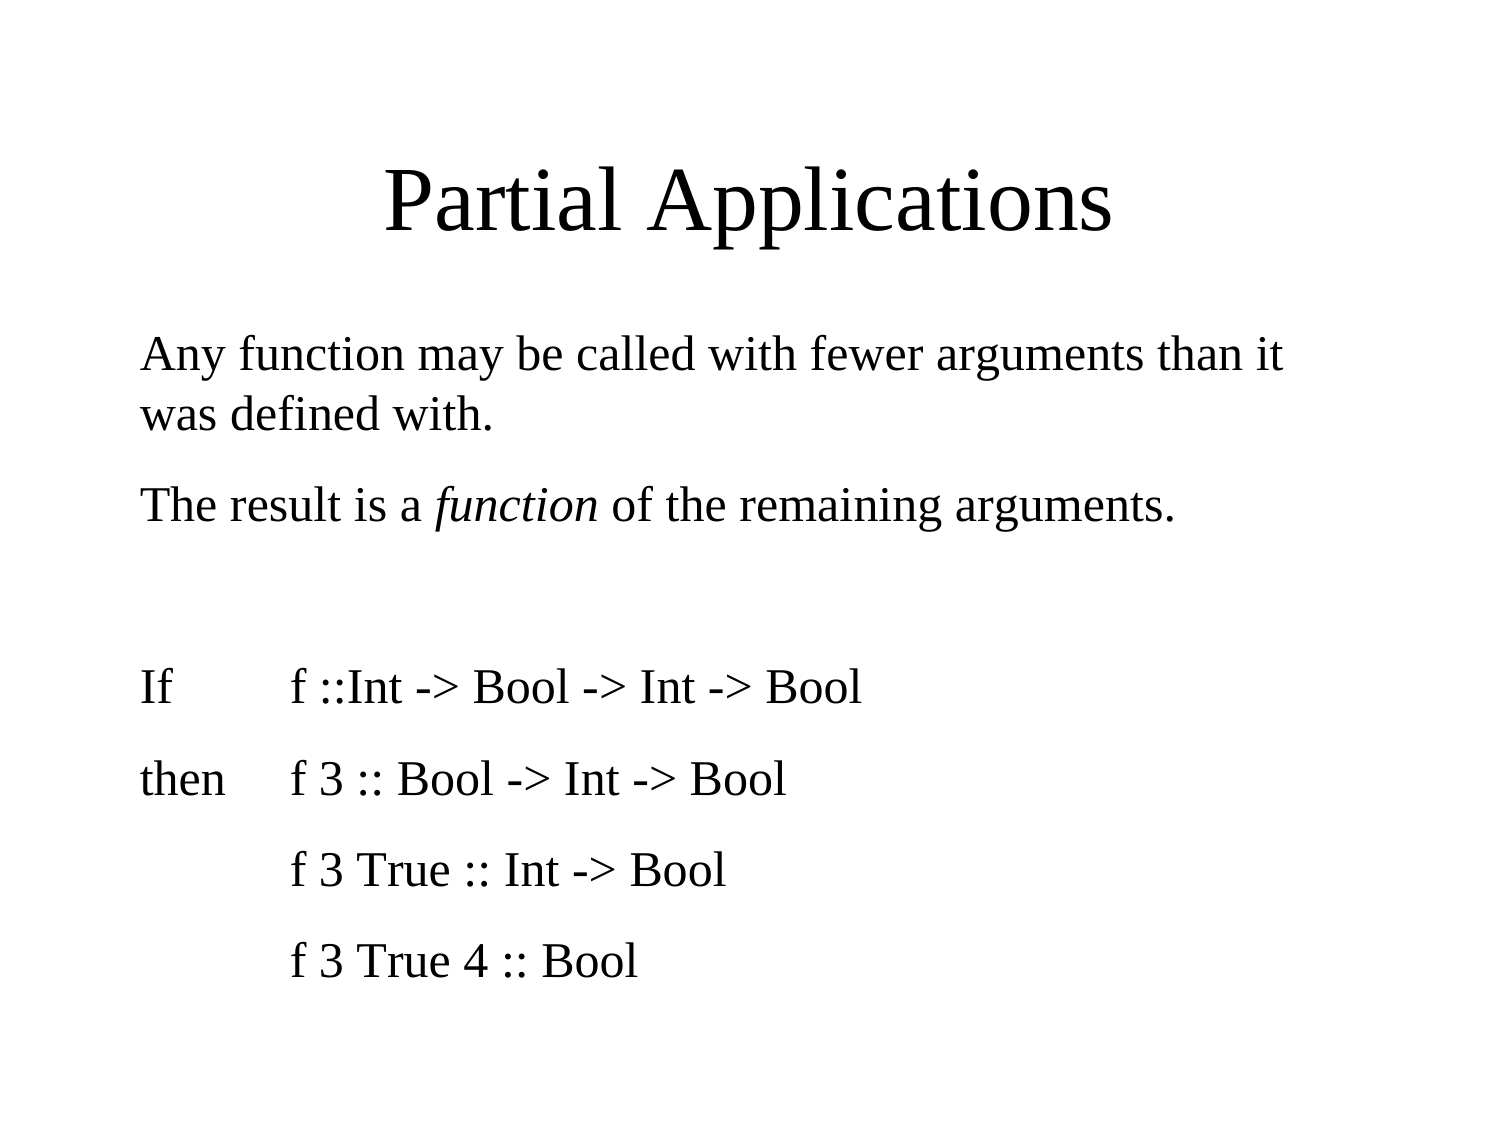

# Partial Applications
Any function may be called with fewer arguments than it was defined with.
The result is a function of the remaining arguments.
If	f ::Int -> Bool -> Int -> Bool
then	f 3 :: Bool -> Int -> Bool
	f 3 True :: Int -> Bool
	f 3 True 4 :: Bool